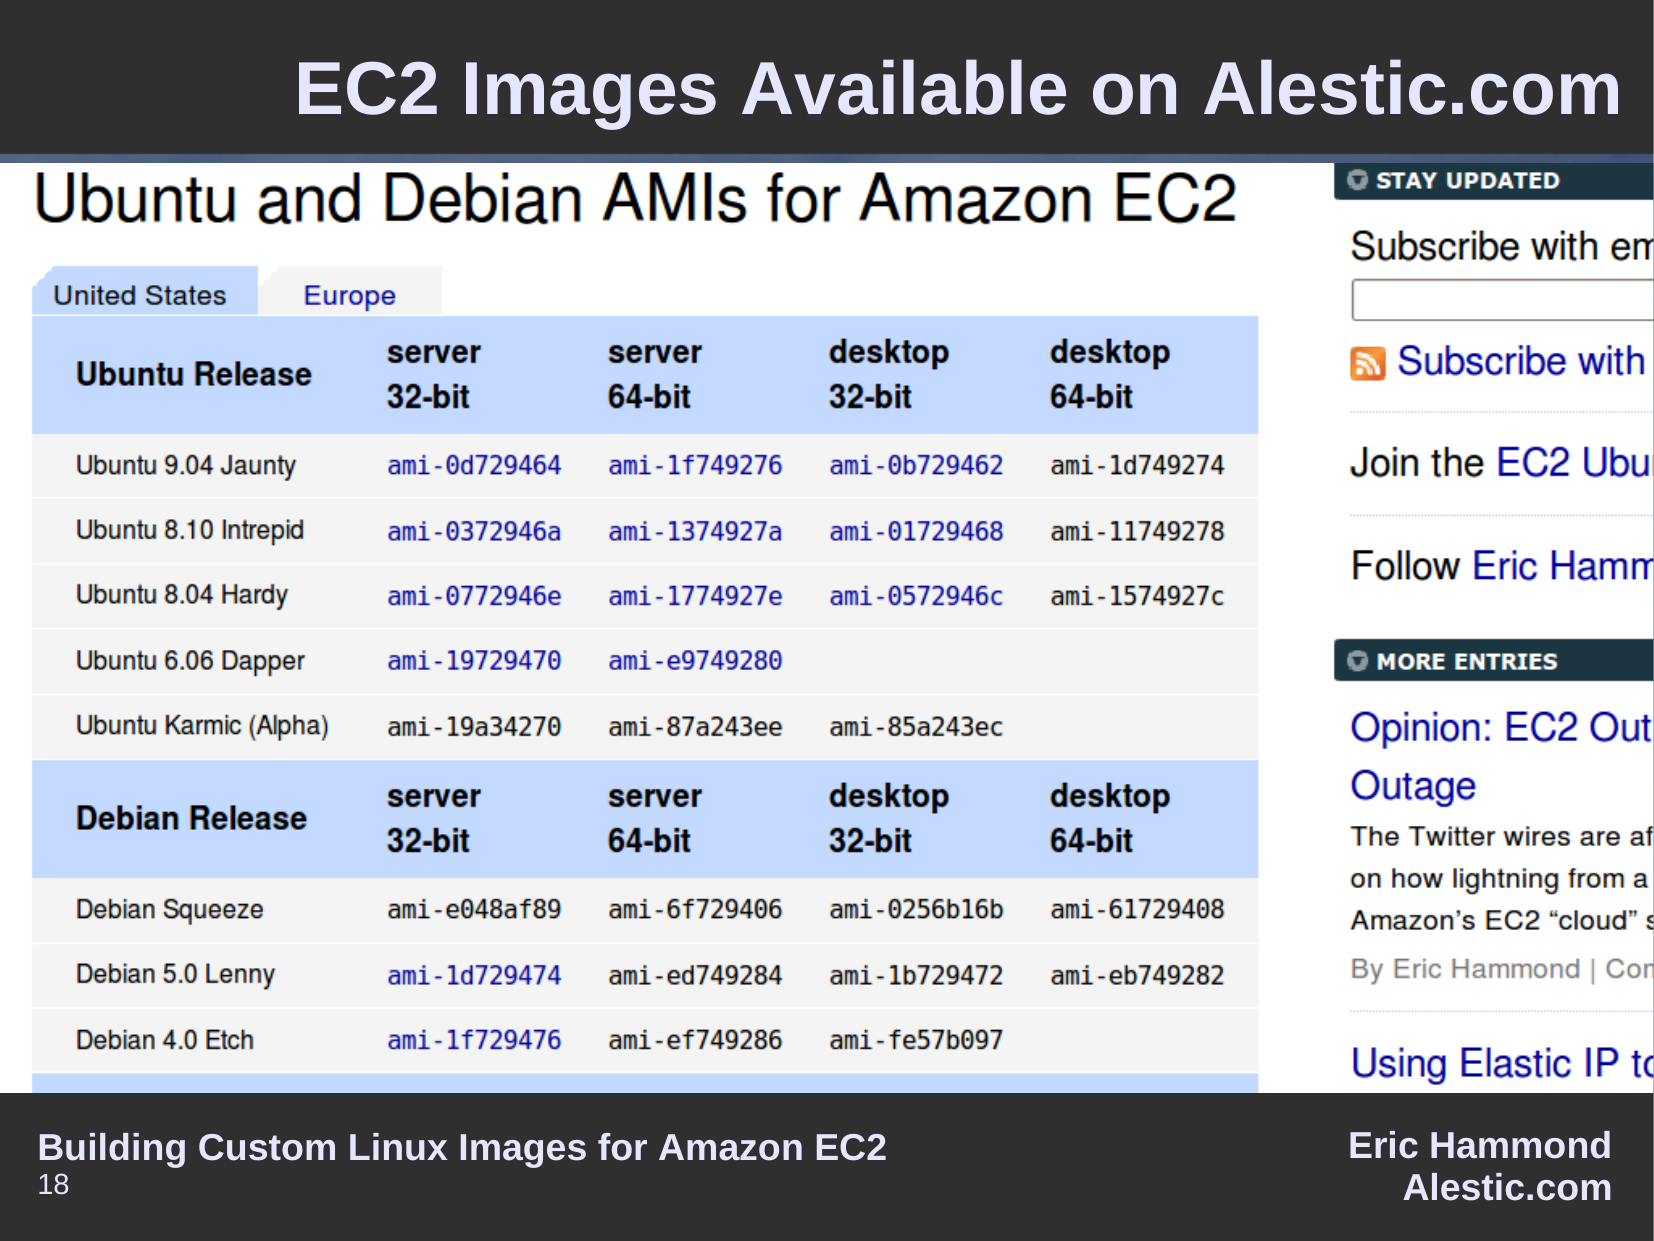

# EC2 Images Available on Alestic.com
18
Eric Hammond
Alestic.com